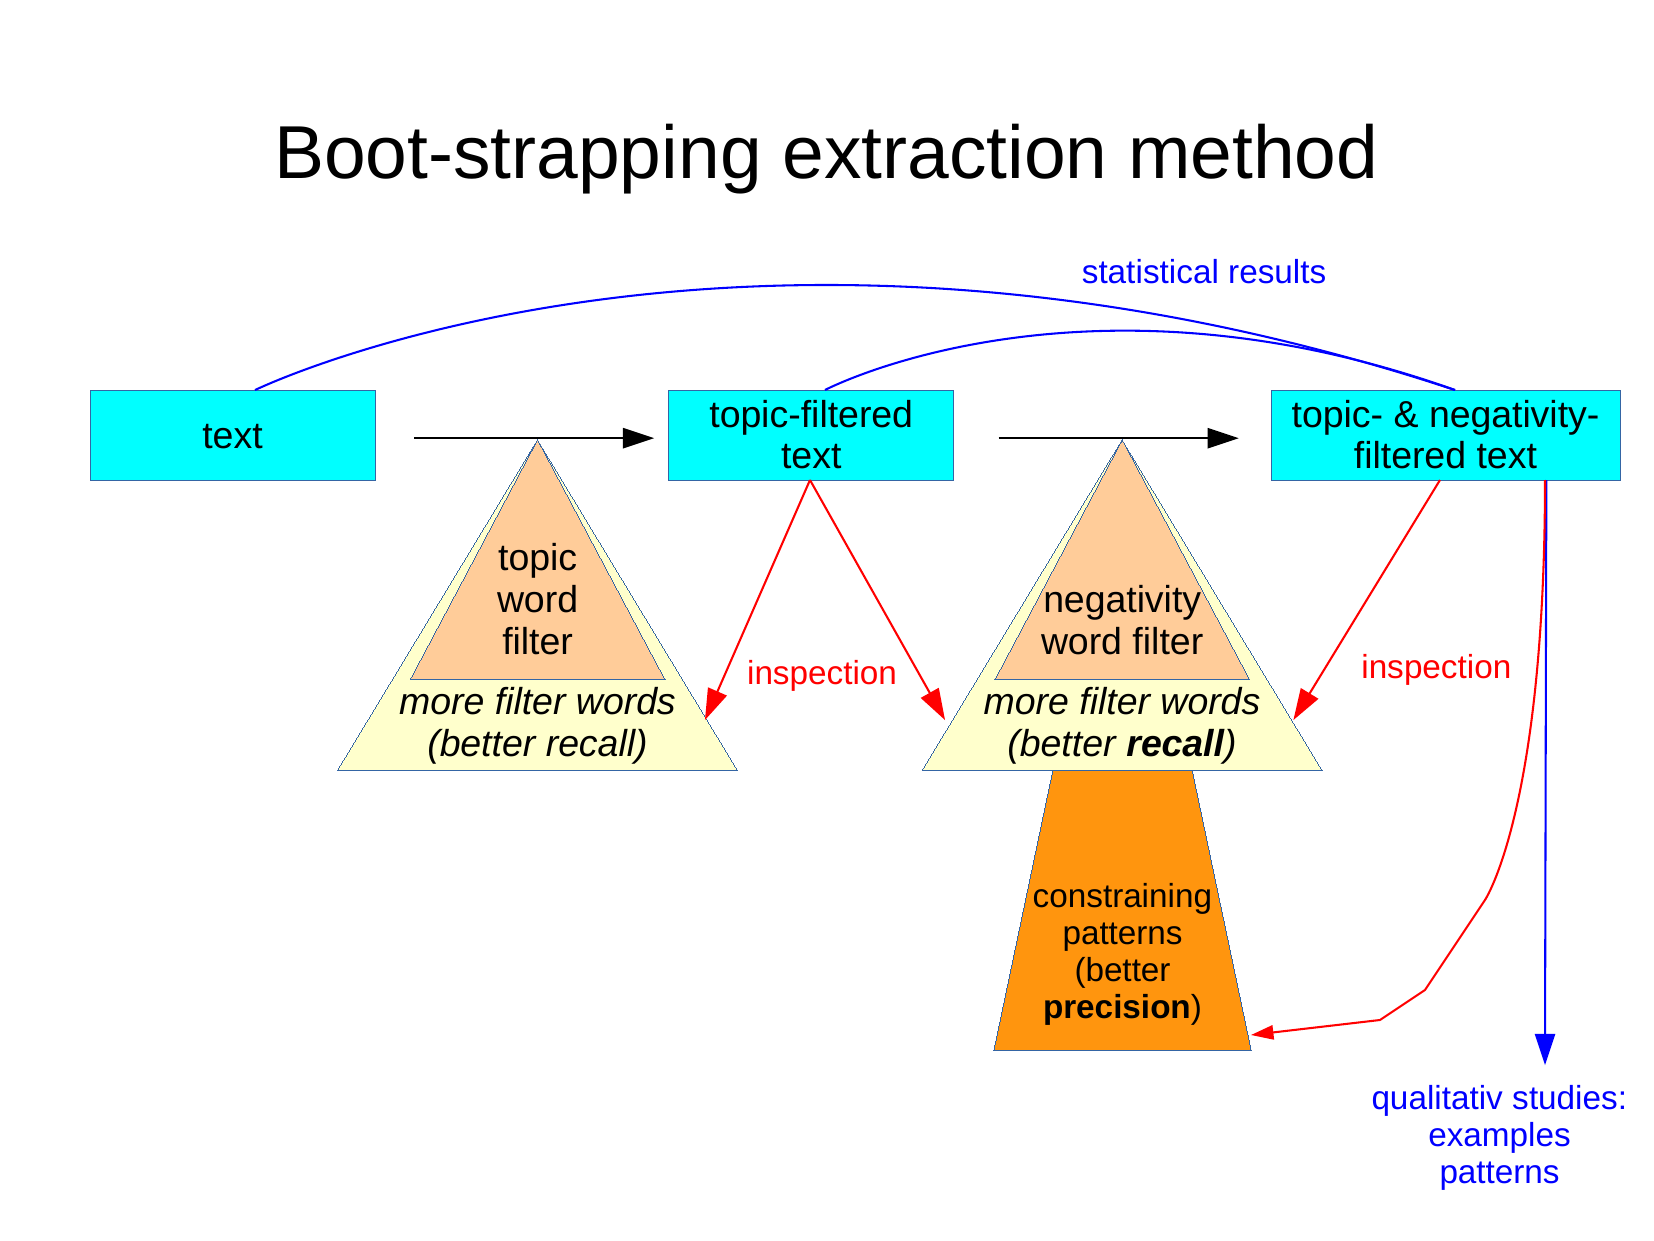

# Boot-strapping extraction method
statistical results
text
topic-filtered
text
topic- & negativity-
filtered text
topic
word
filter
more filter words
(better recall)
more filter words
(better recall)
constraining
patterns
(better
precision)
negativity
word filter
inspection
inspection
qualitativ studies:
examples
patterns